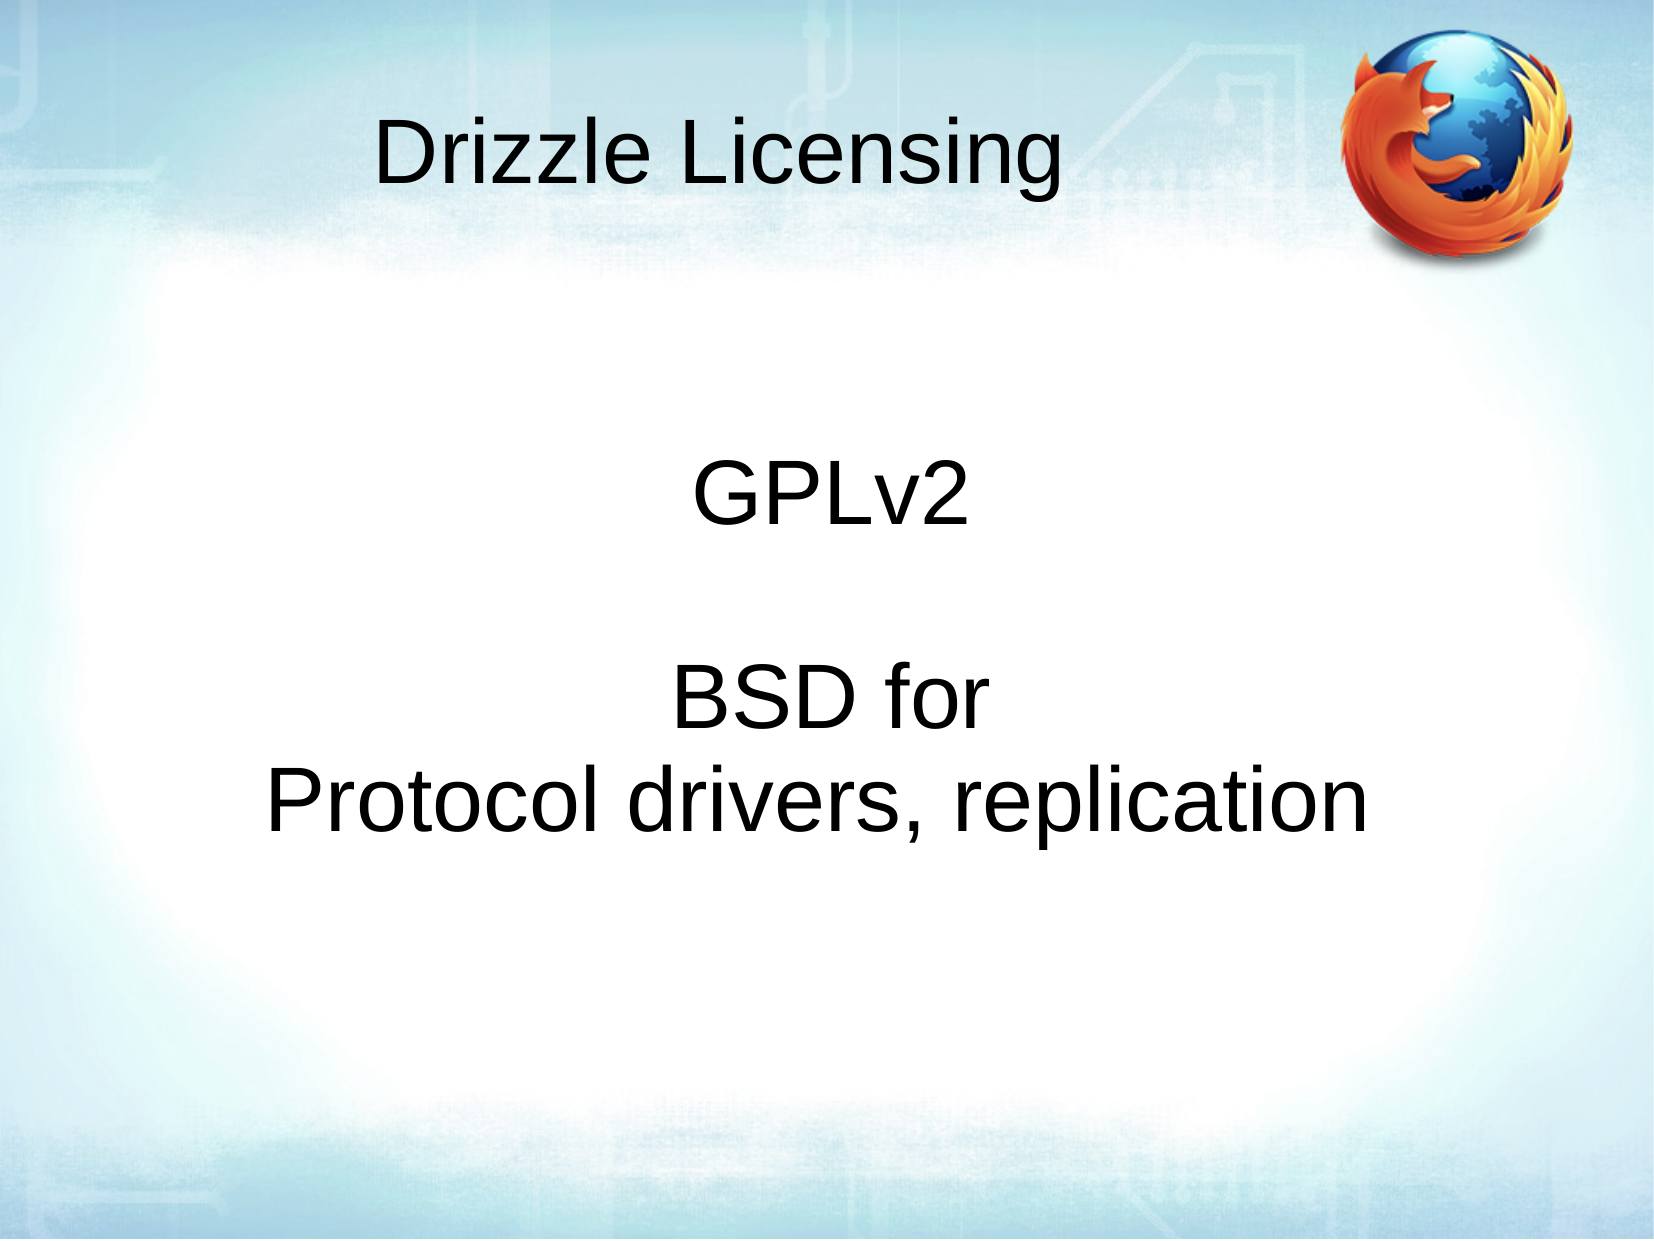

# Drizzle Licensing
GPLv2
BSD for
Protocol drivers, replication